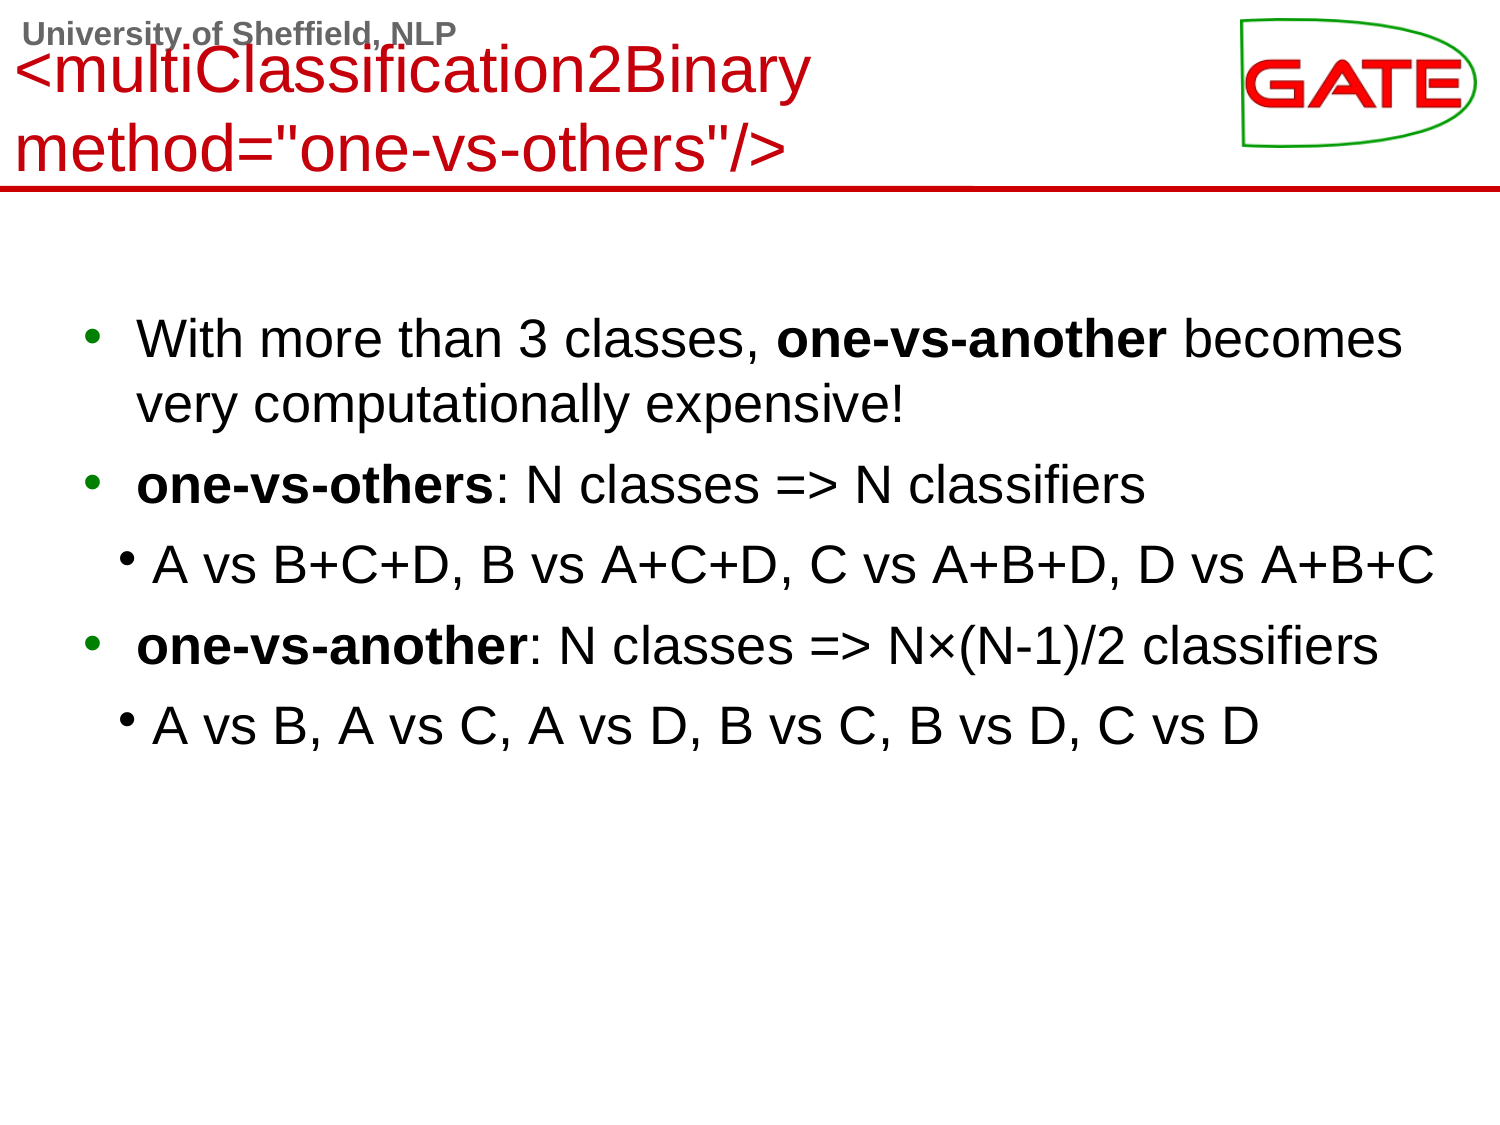

# <multiClassification2Binary method="one-vs-others"/>
With more than 3 classes, one-vs-another becomes very computationally expensive!
one-vs-others: N classes => N classifiers
A vs B+C+D, B vs A+C+D, C vs A+B+D, D vs A+B+C
one-vs-another: N classes => N×(N-1)/2 classifiers
A vs B, A vs C, A vs D, B vs C, B vs D, C vs D